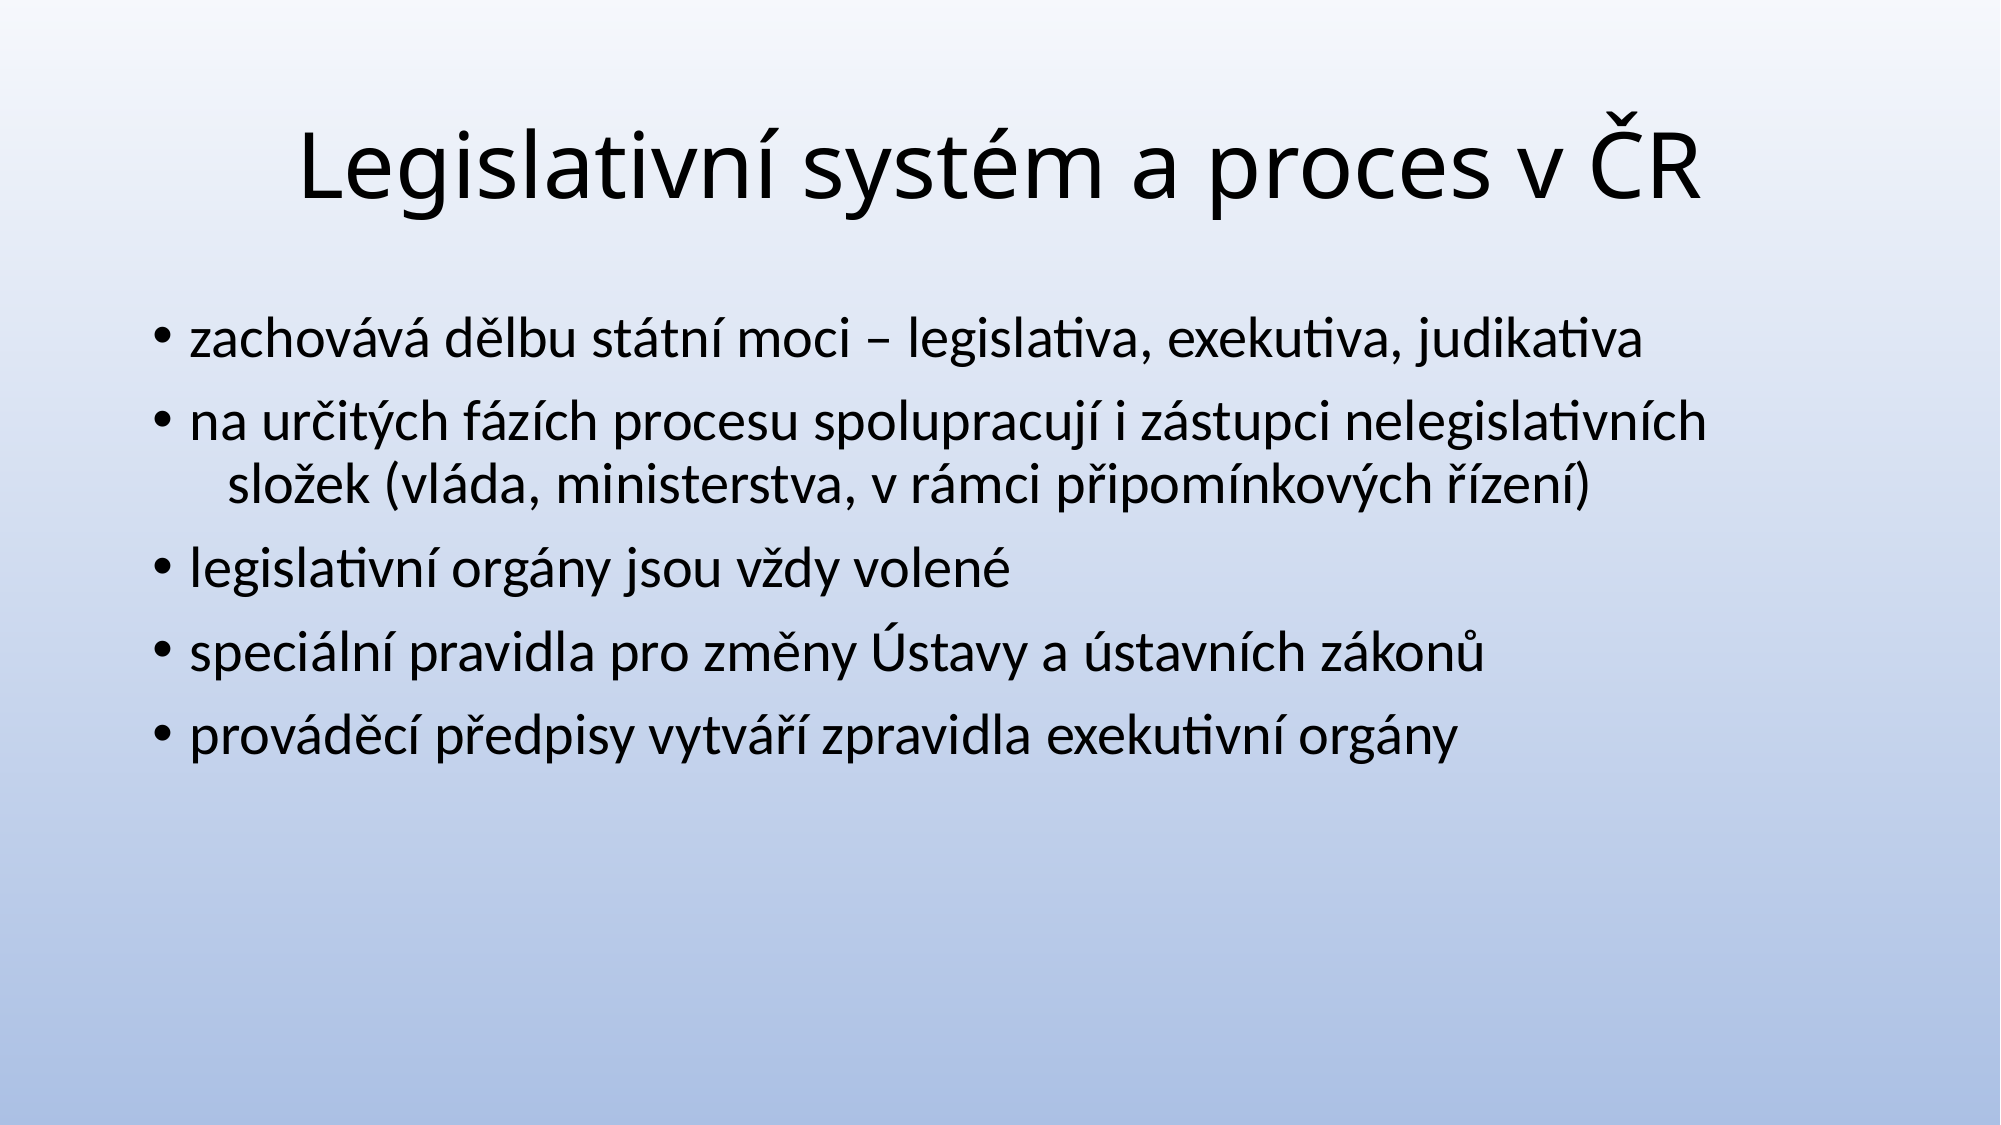

# Legislativní systém a proces v ČR
zachovává dělbu státní moci – legislativa, exekutiva, judikativa
na určitých fázích procesu spolupracují i zástupci nelegislativních složek (vláda, ministerstva, v rámci připomínkových řízení)
legislativní orgány jsou vždy volené
speciální pravidla pro změny Ústavy a ústavních zákonů
prováděcí předpisy vytváří zpravidla exekutivní orgány